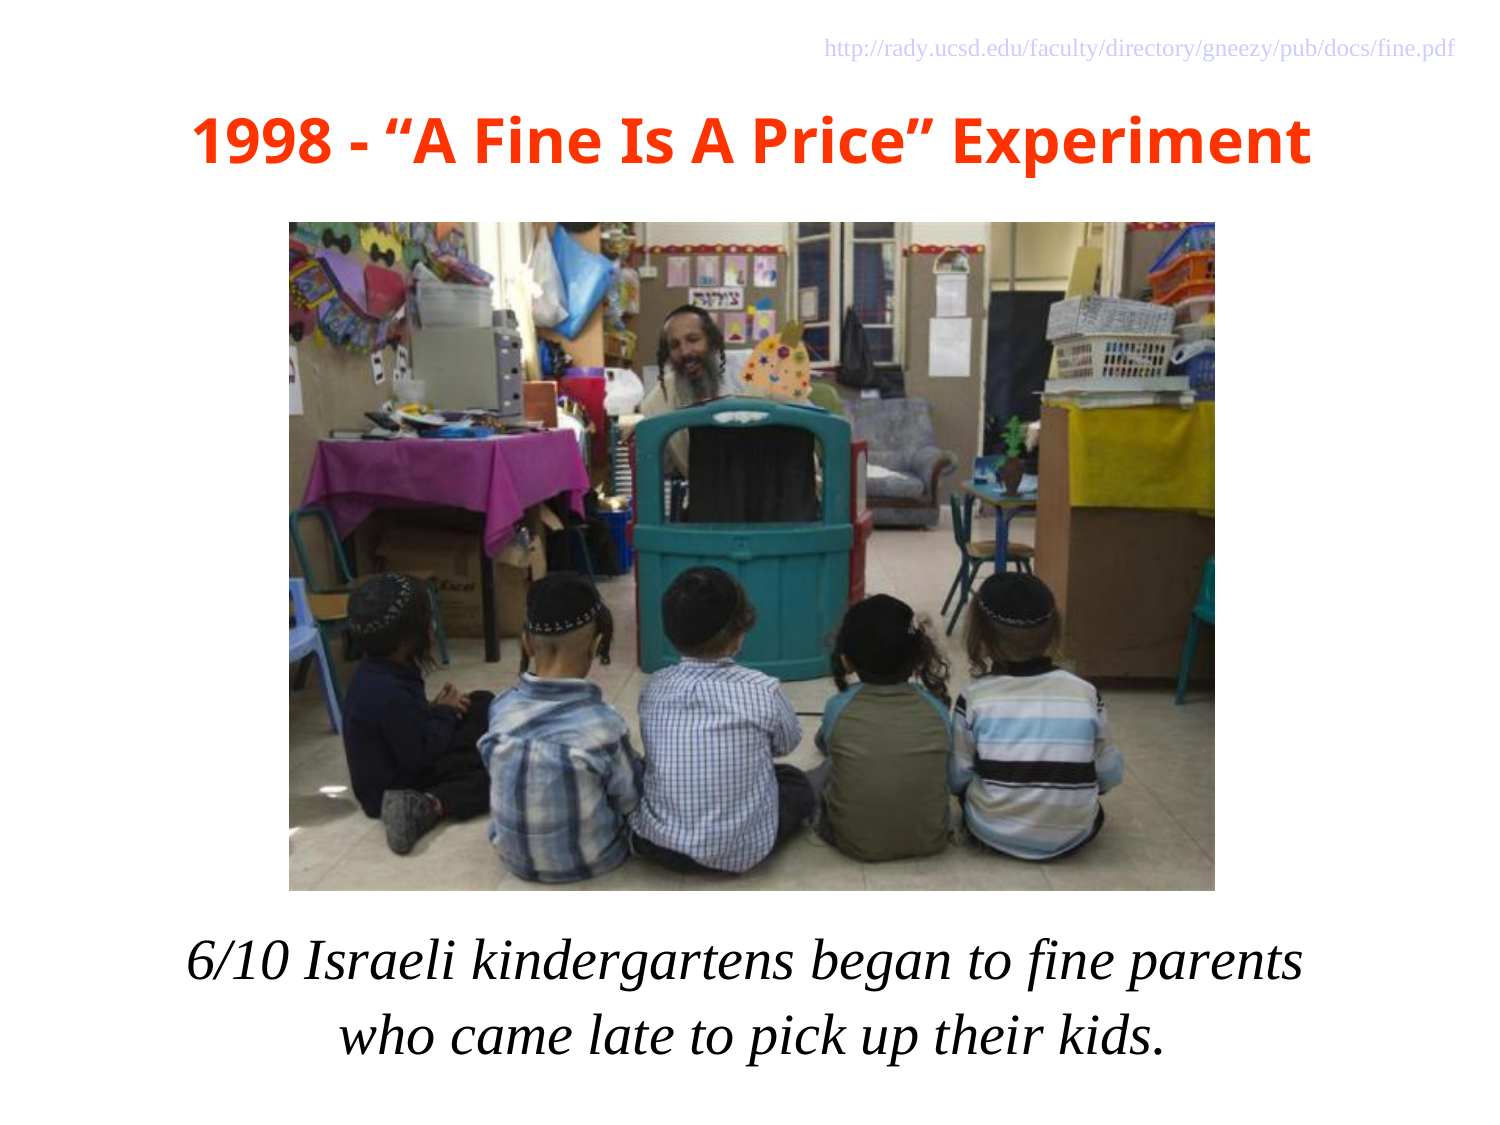

1998 - “A Fine Is A Price” Experiment
http://rady.ucsd.edu/faculty/directory/gneezy/pub/docs/fine.pdf
6/10 Israeli kindergartens began to fine parents
who came late to pick up their kids.